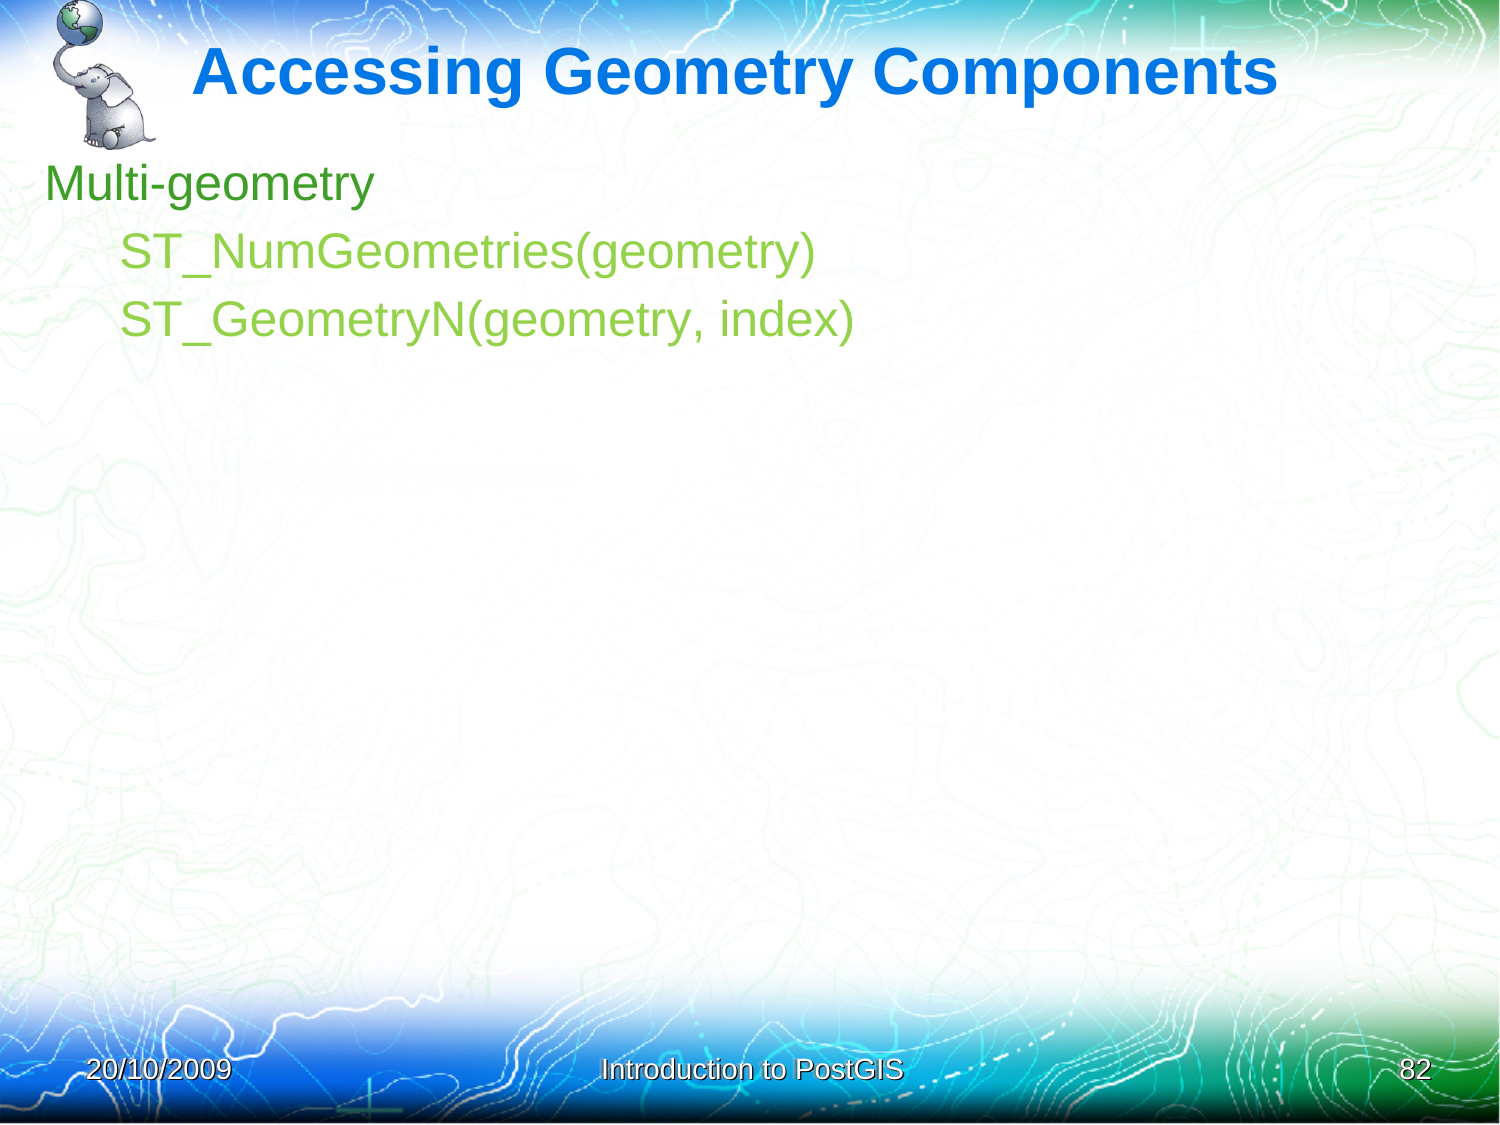

# Accessing Geometry Components
Multi-geometry
ST_NumGeometries(geometry)
ST_GeometryN(geometry, index)
20/10/2009
Introduction to PostGIS
82